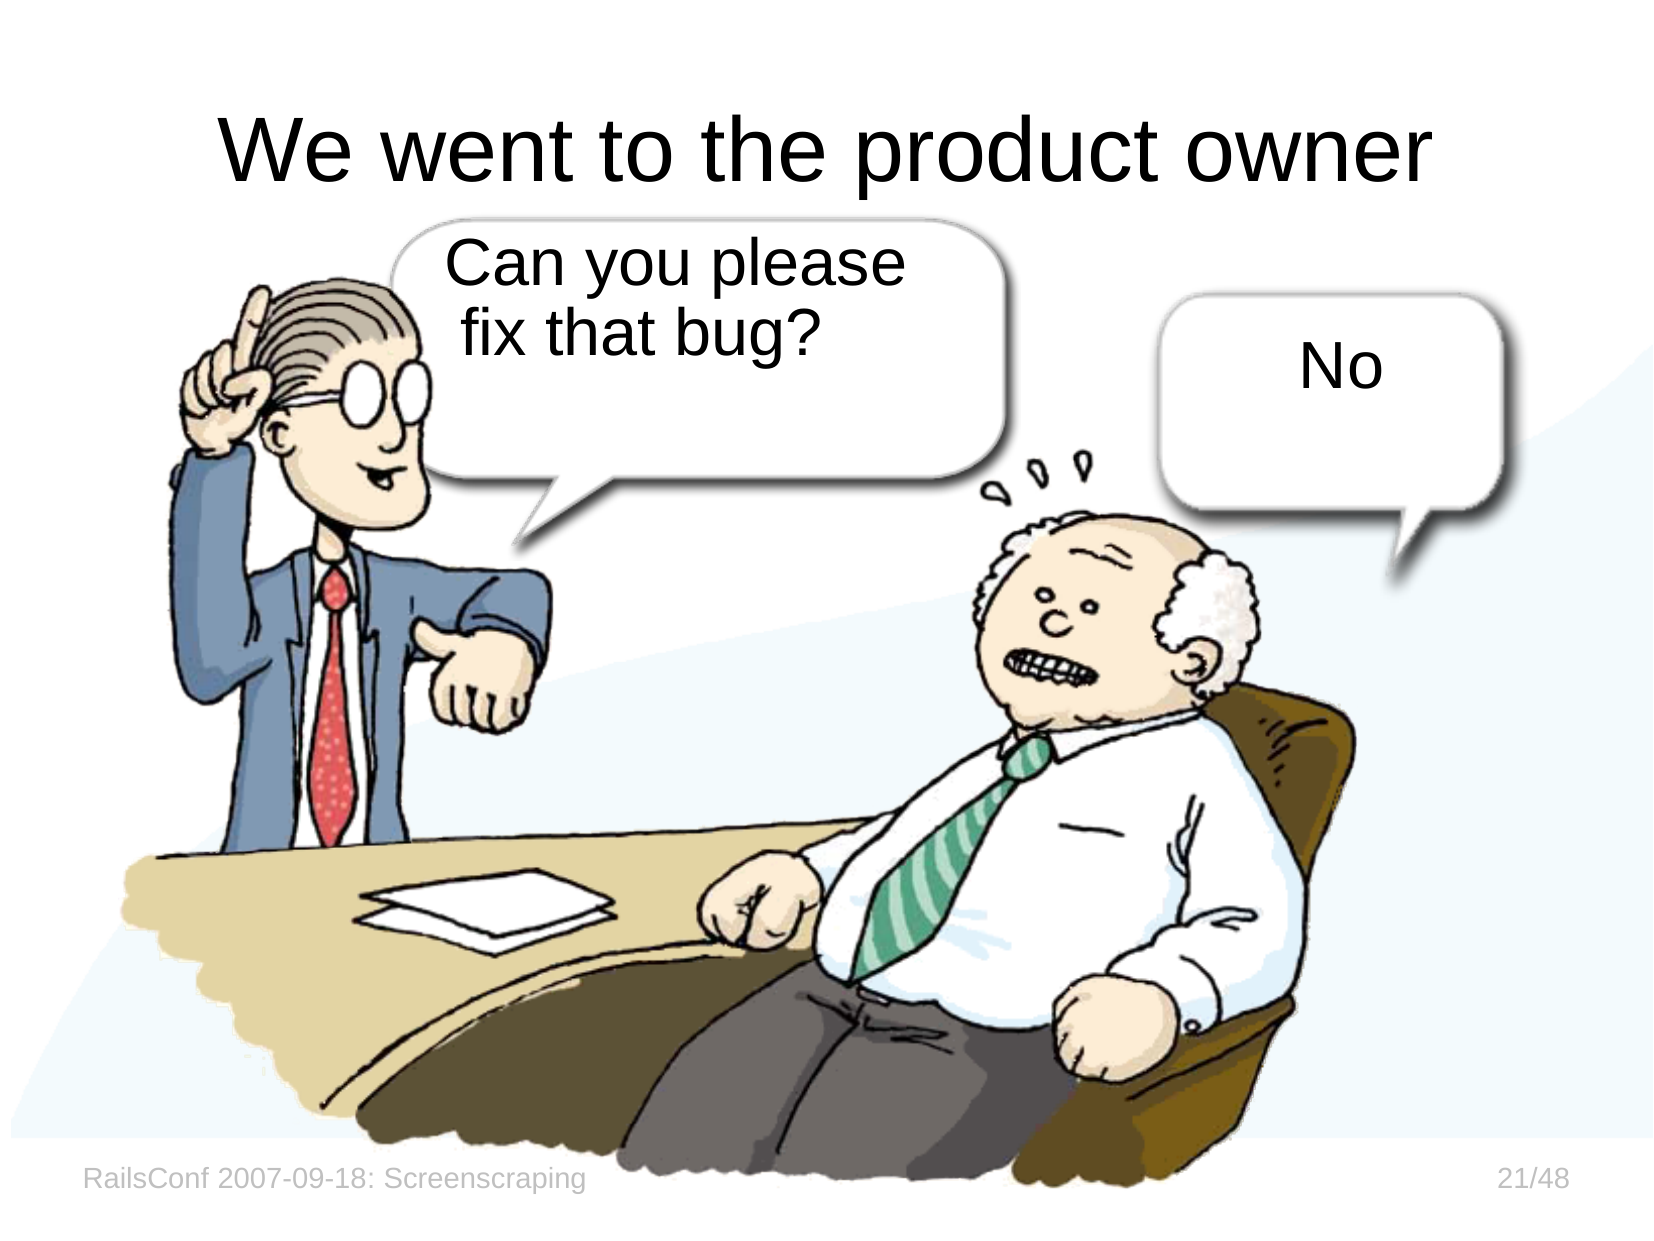

# We went to the product owner
 Can you please fix that bug?
 No
2007-09-18
21